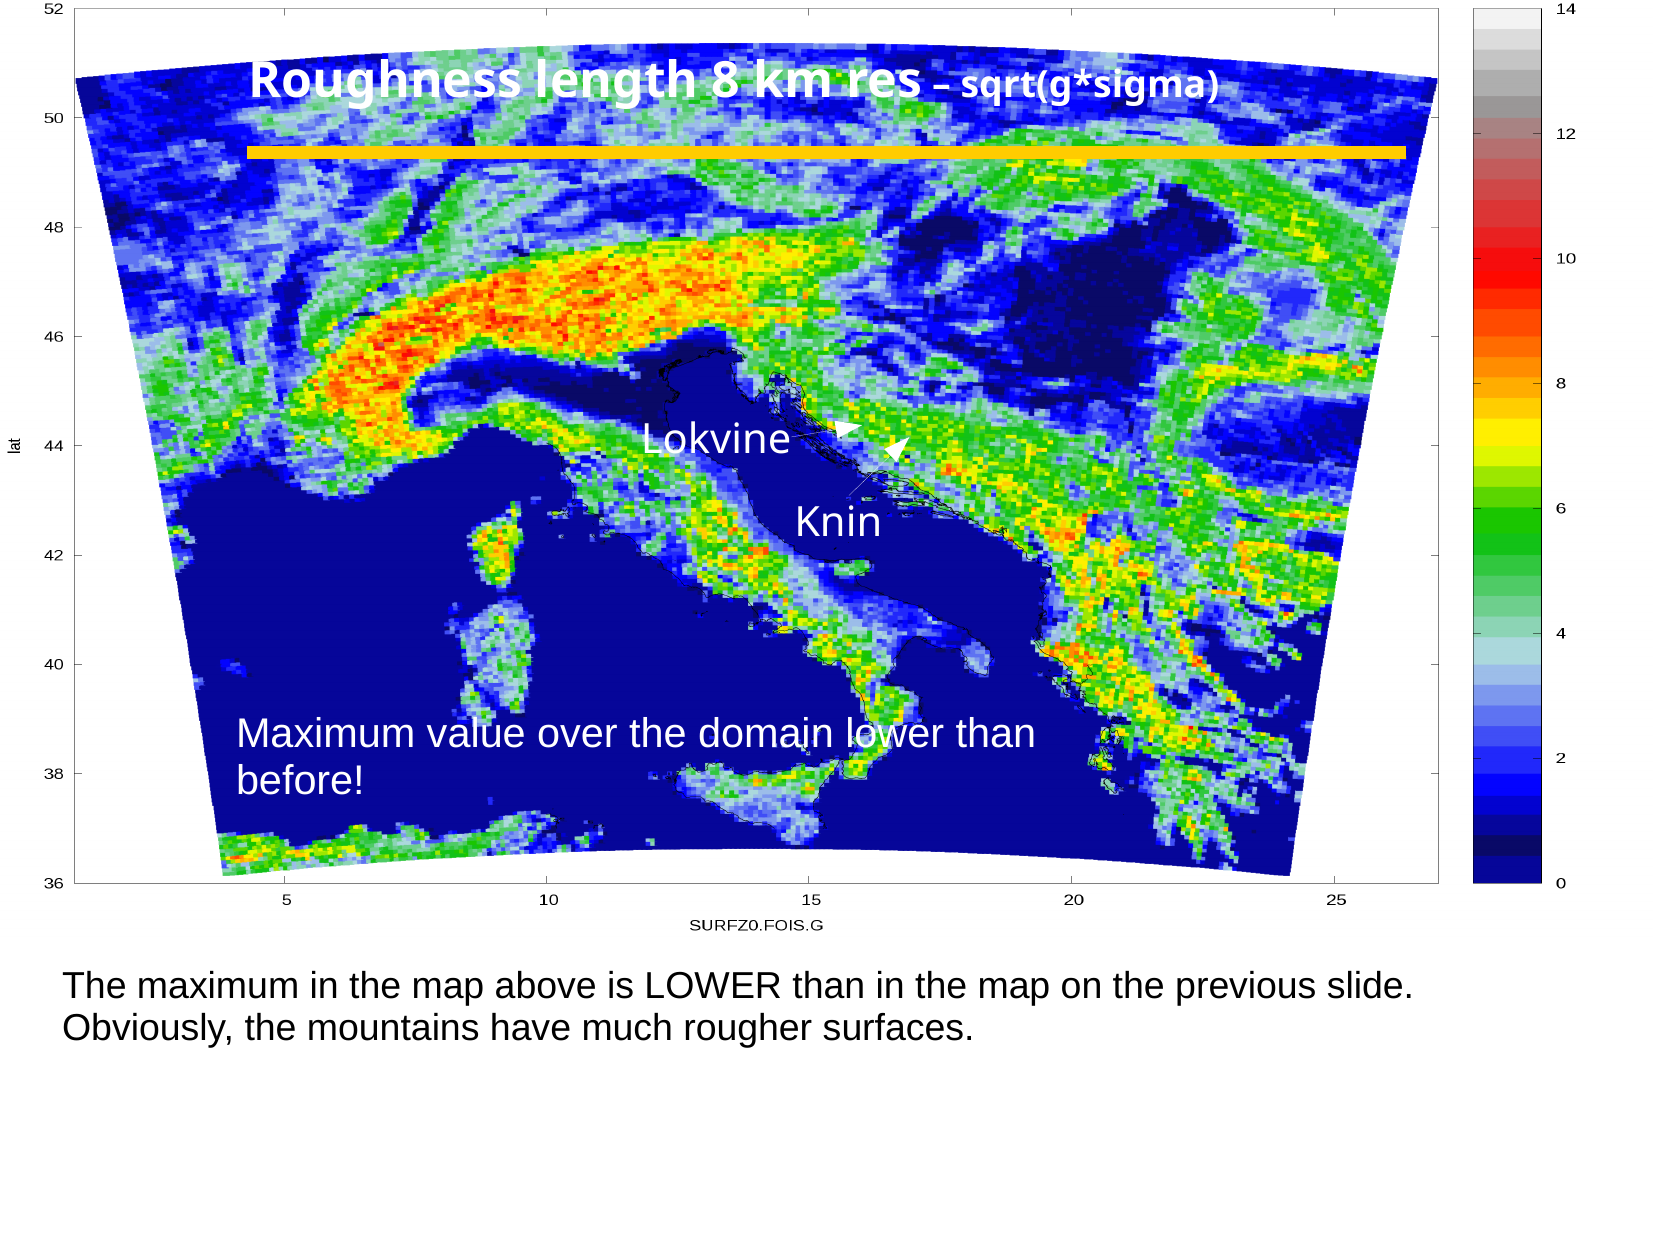

Roughness length 8 km res – sqrt(g*sigma)
#
Lokvine
Knin
Maximum value over the domain lower than before!
The maximum in the map above is LOWER than in the map on the previous slide.
Obviously, the mountains have much rougher surfaces.